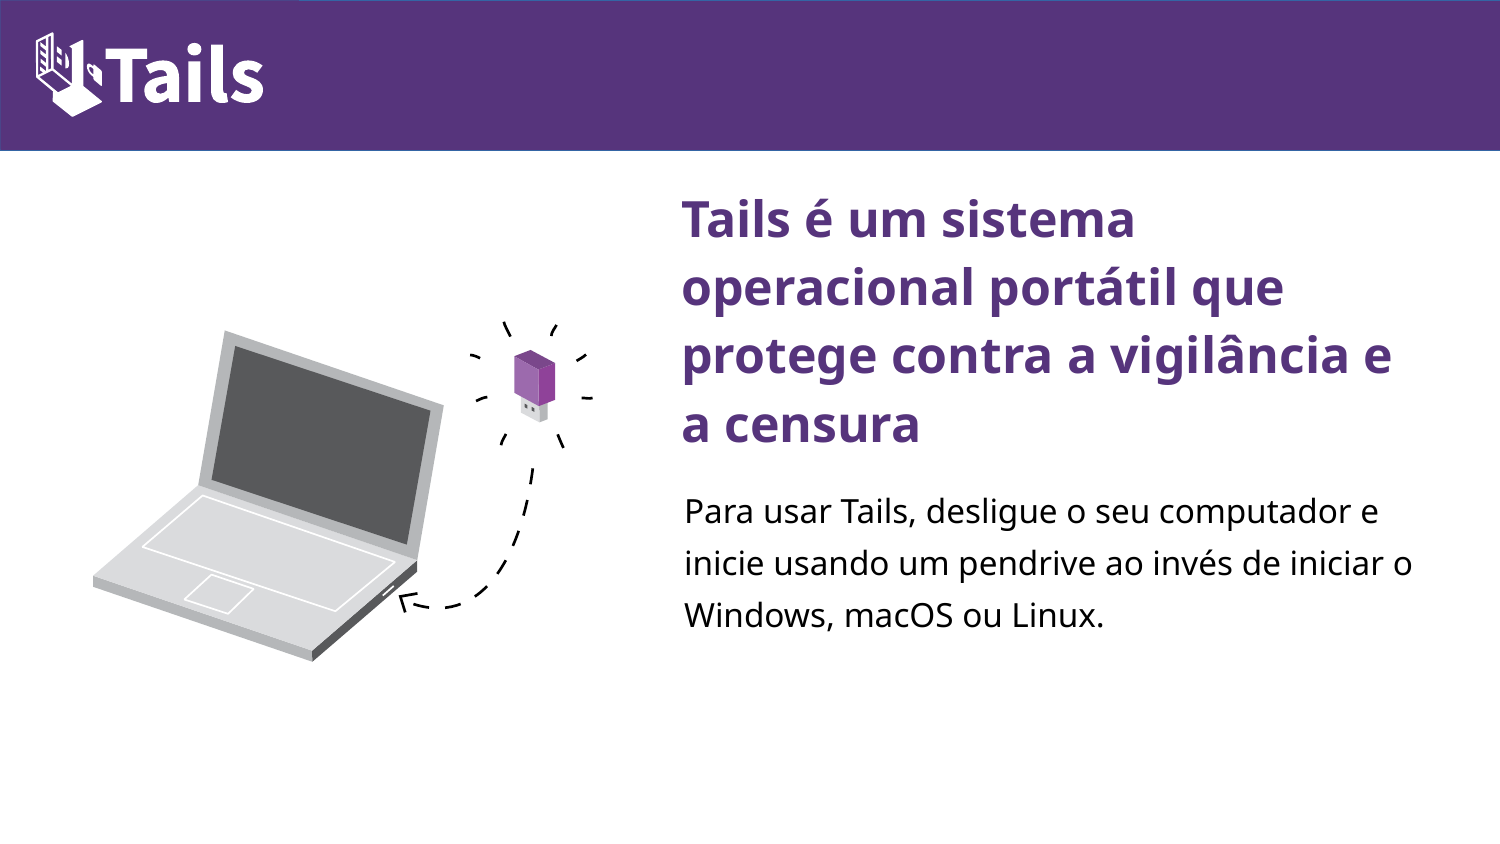

# Tails é um sistema operacional portátil que protege contra a vigilância e a censura
Para usar Tails, desligue o seu computador e inicie usando um pendrive ao invés de iniciar o Windows, macOS ou Linux.